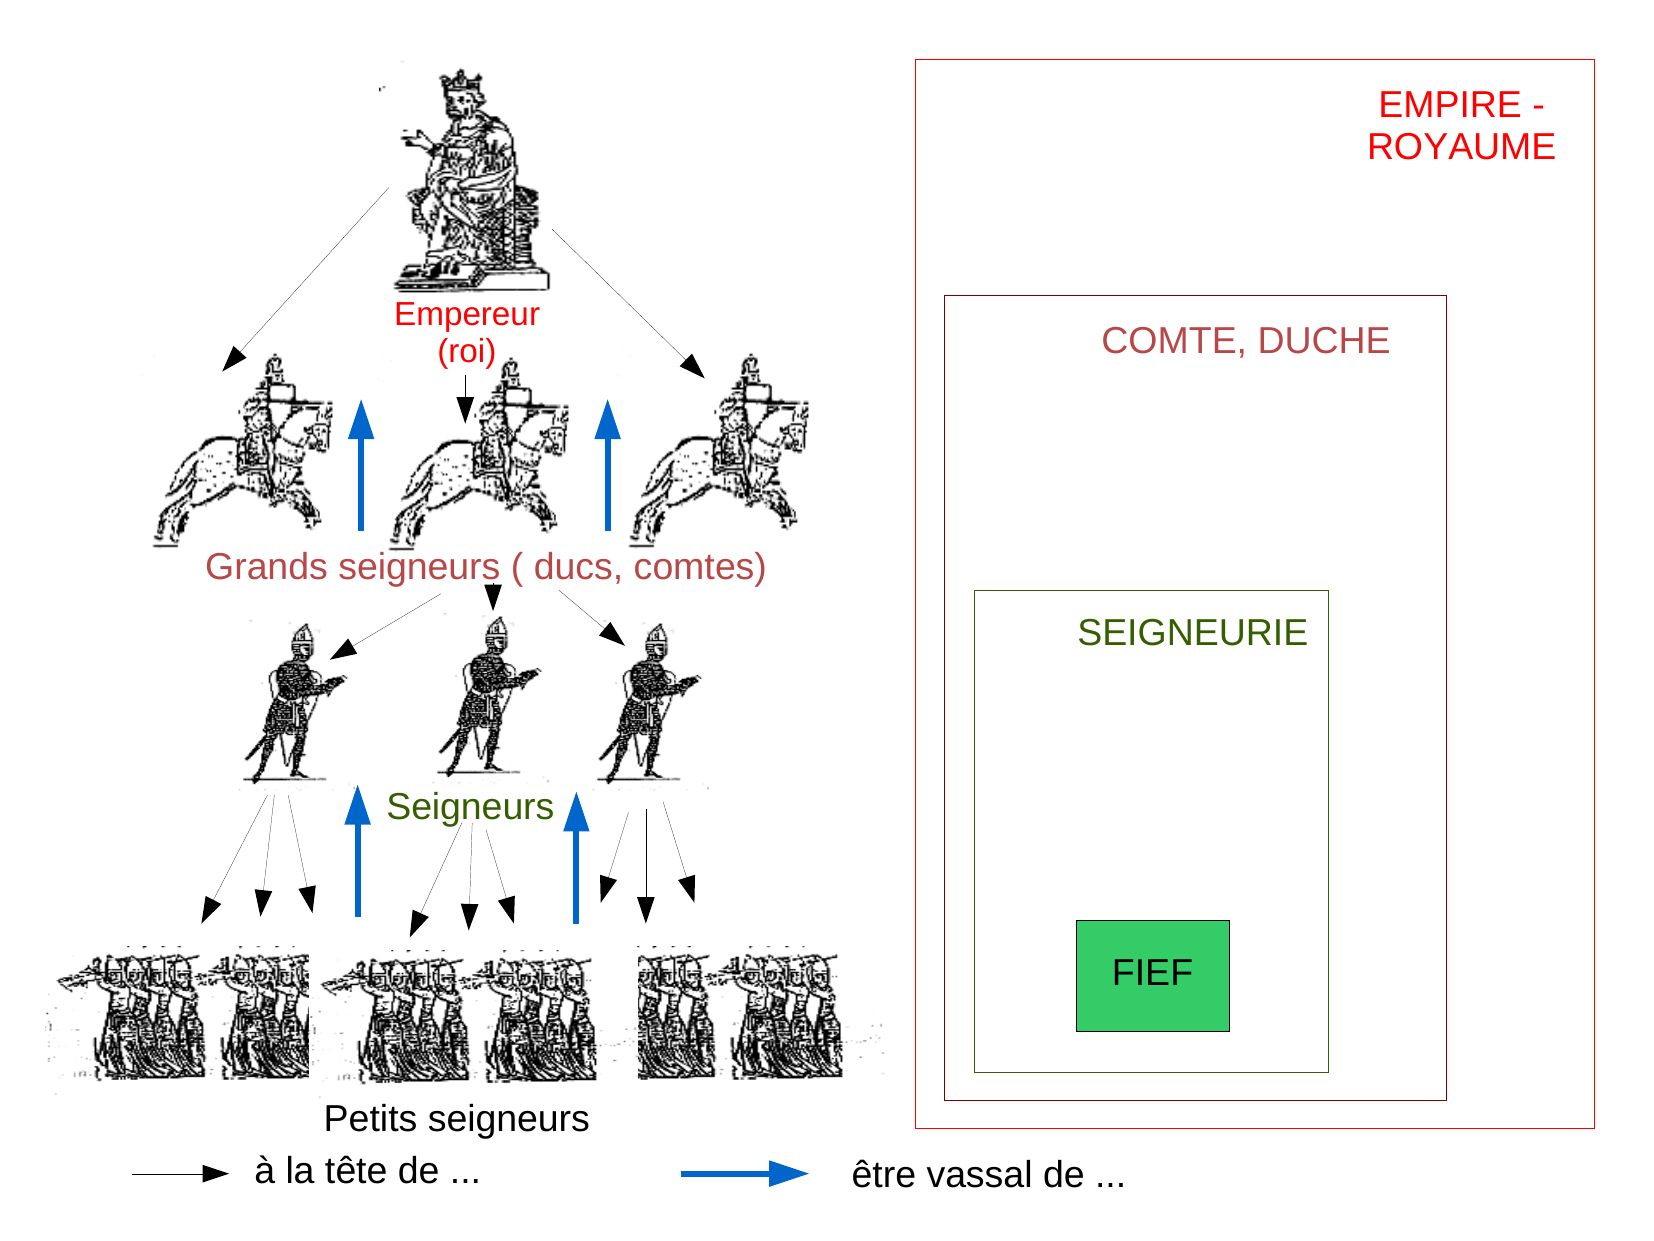

EMPIRE -ROYAUME
Empereur
(roi)
COMTE, DUCHE
Grands seigneurs ( ducs, comtes)
SEIGNEURIE
Seigneurs
FIEF
Petits seigneurs
à la tête de ...
être vassal de ...